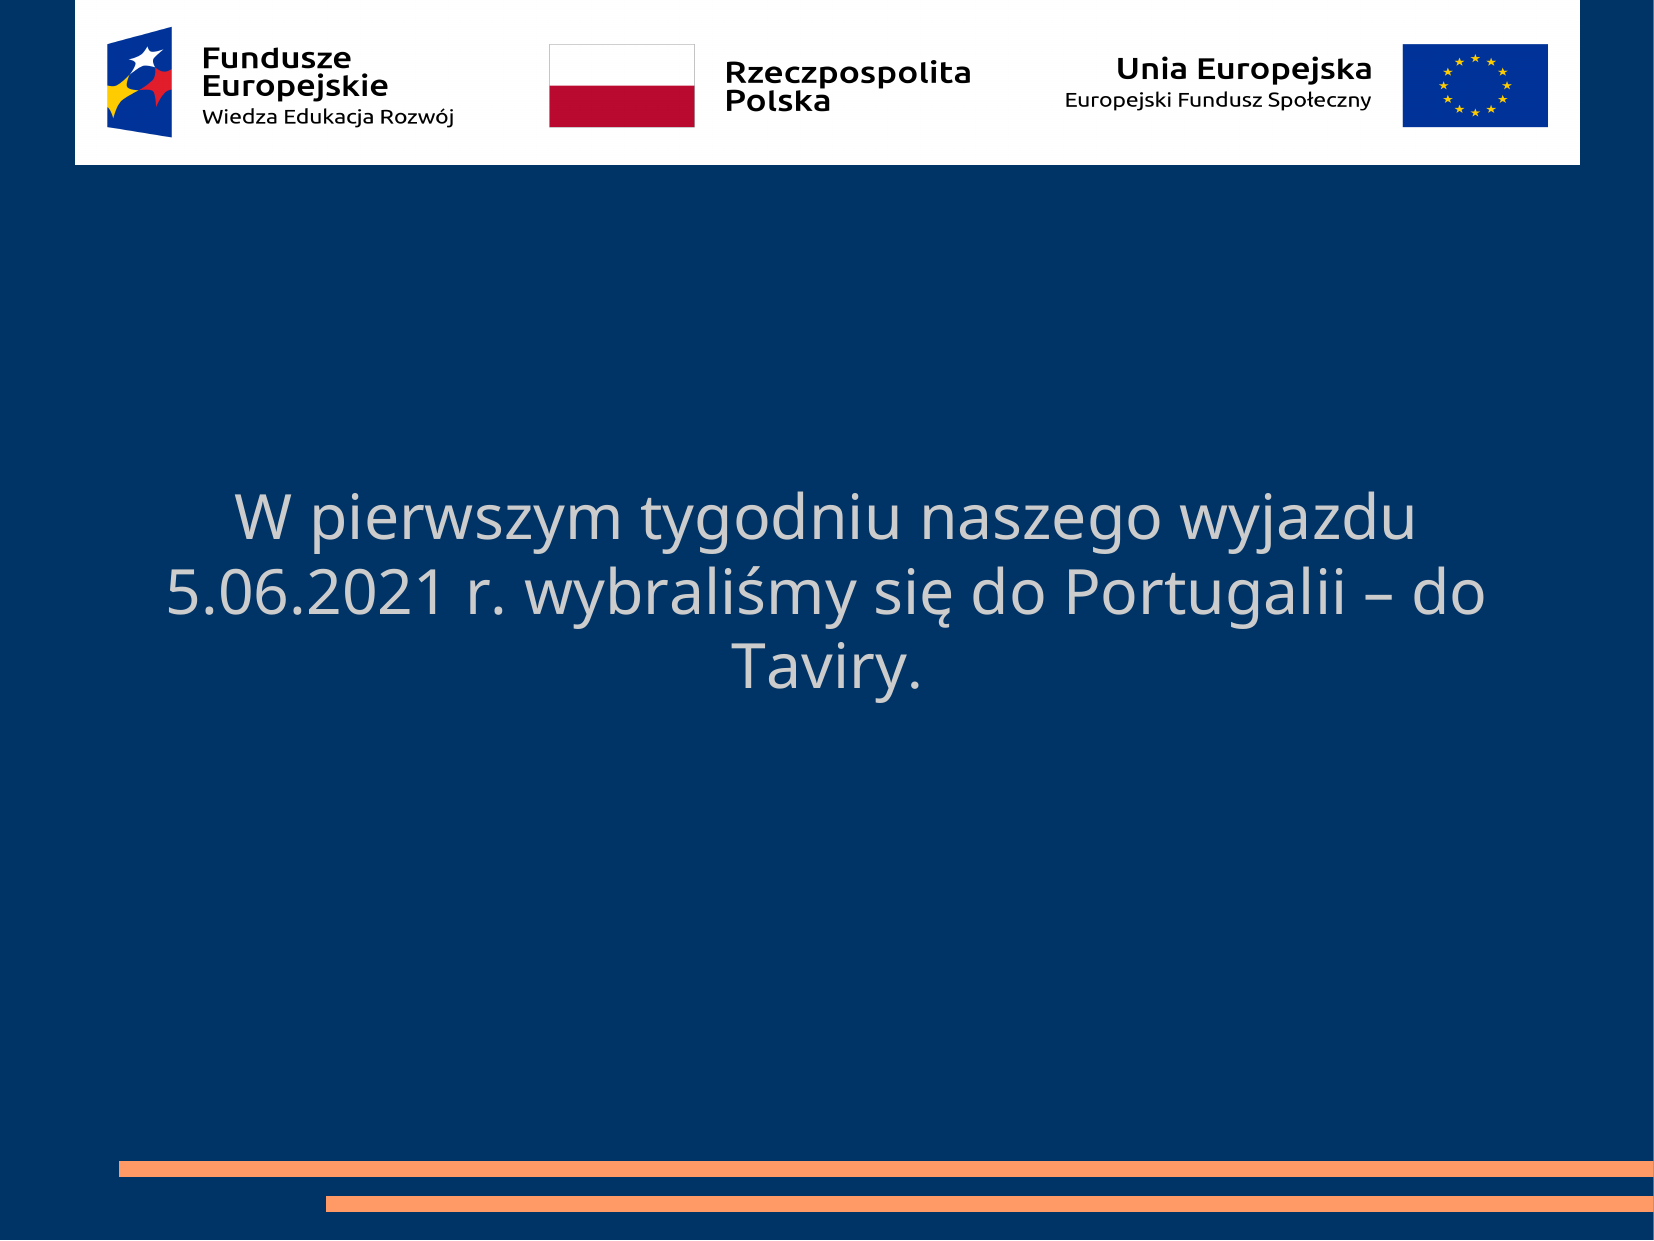

# W pierwszym tygodniu naszego wyjazdu 5.06.2021 r. wybraliśmy się do Portugalii – do Taviry.